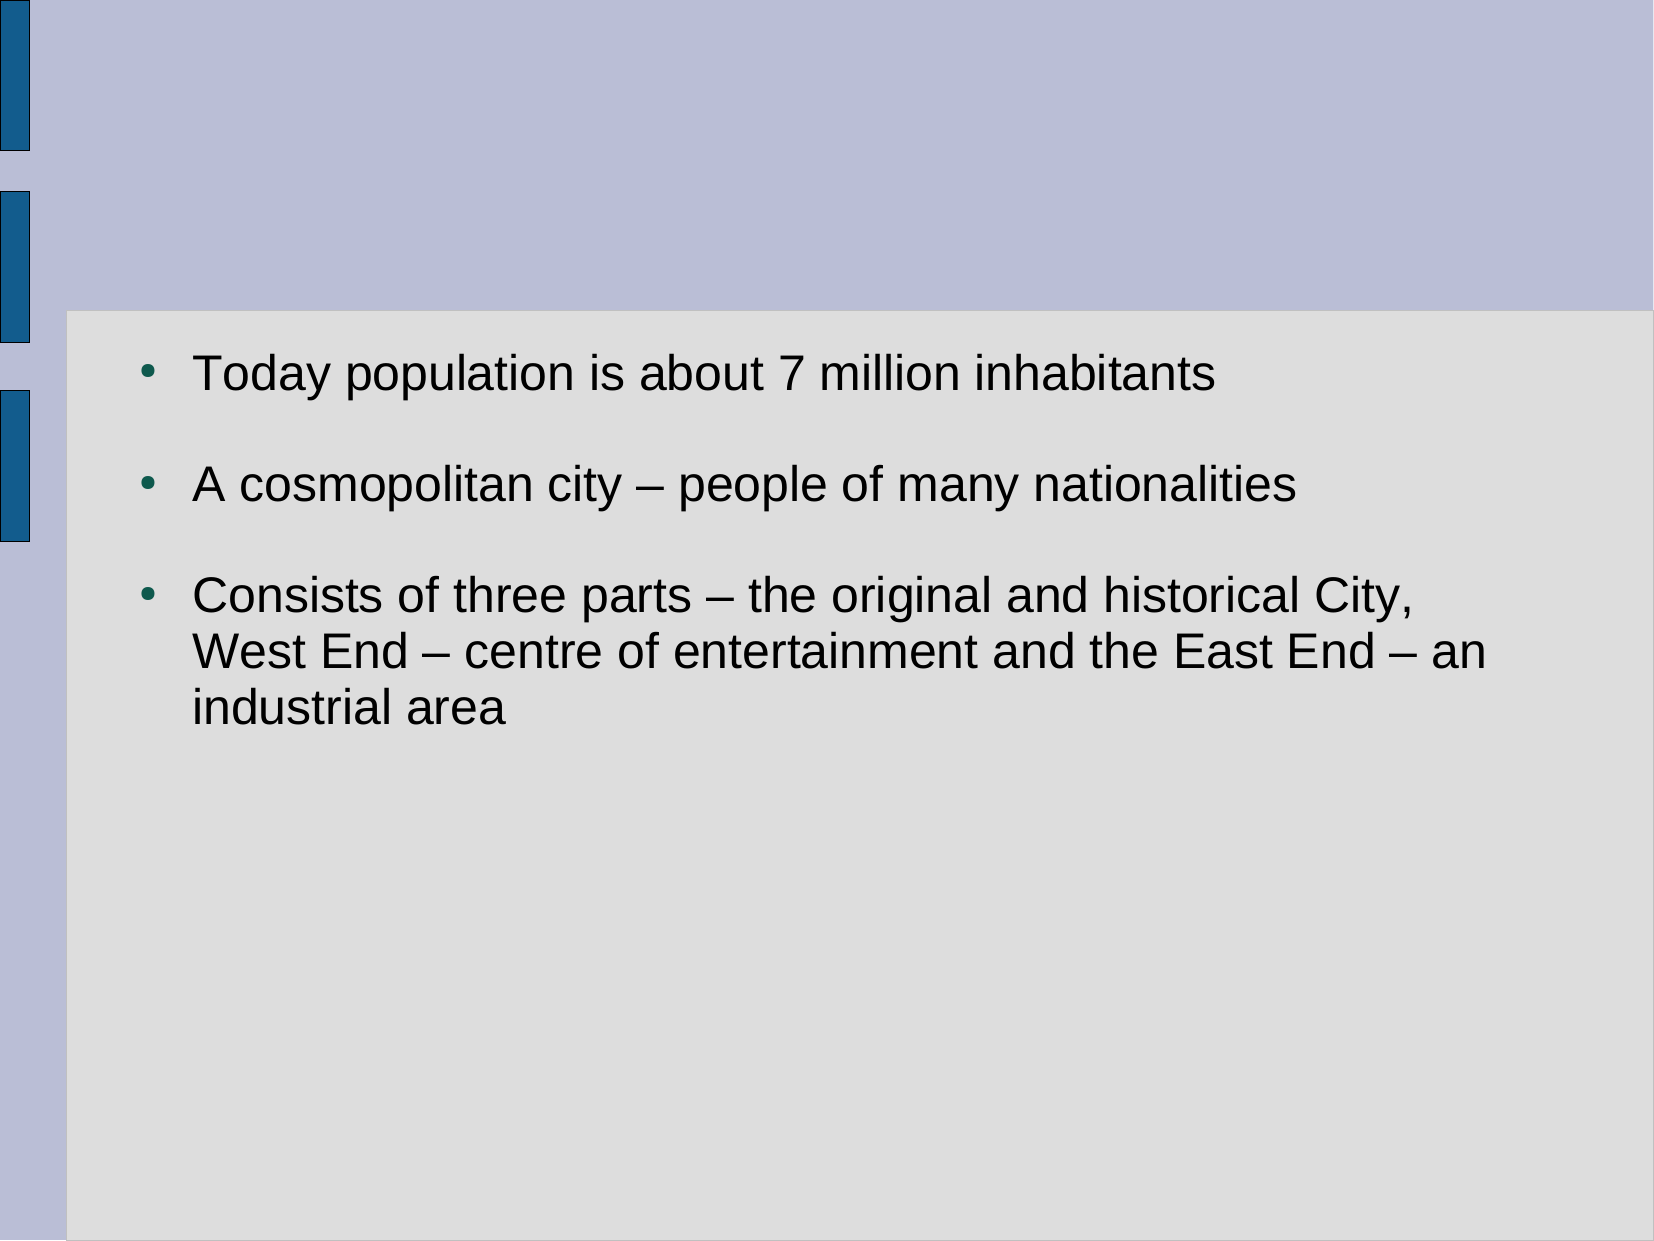

# Today population is about 7 million inhabitants
A cosmopolitan city – people of many nationalities
Consists of three parts – the original and historical City, West End – centre of entertainment and the East End – an industrial area